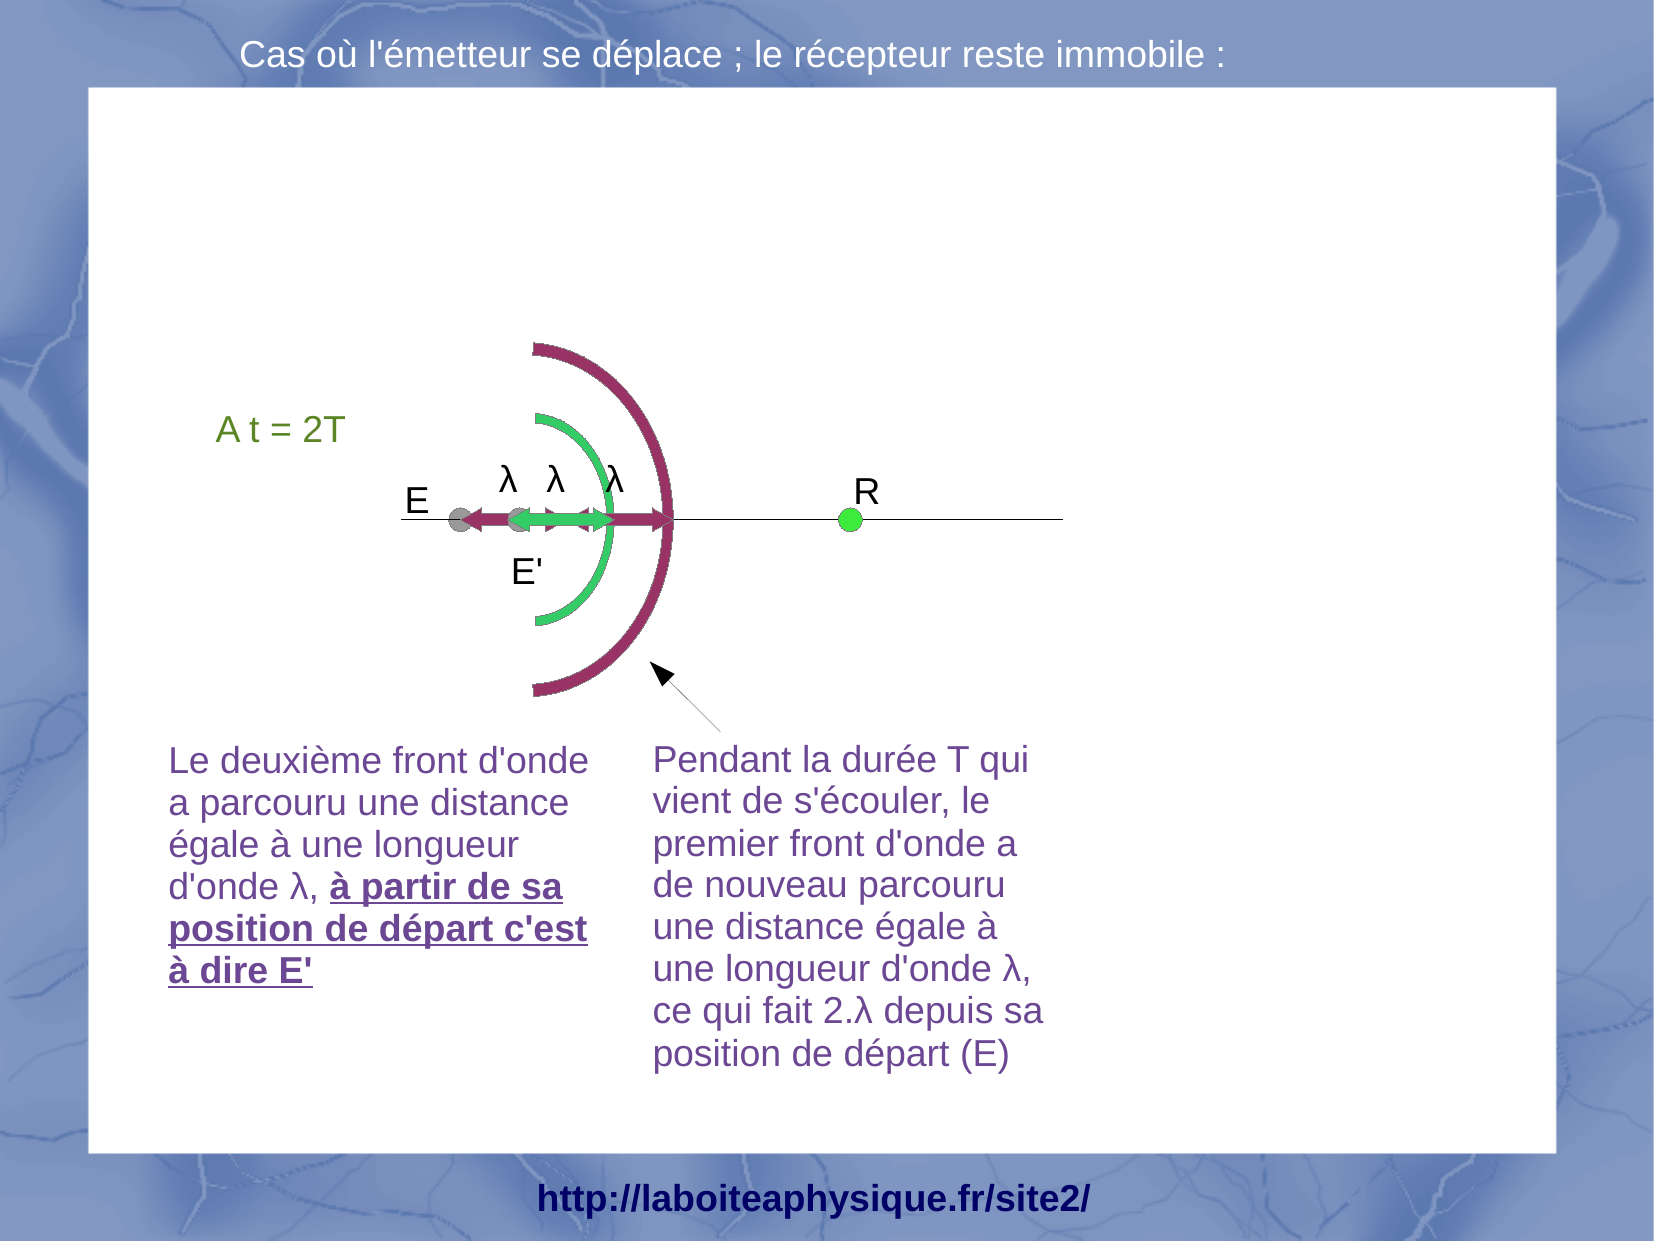

Cas où l'émetteur se déplace ; le récepteur reste immobile :
A t = 2T
λ
λ
λ
R
E
E'
Pendant la durée T qui vient de s'écouler, le premier front d'onde a de nouveau parcouru une distance égale à une longueur d'onde λ, ce qui fait 2.λ depuis sa position de départ (E)
Le deuxième front d'onde a parcouru une distance égale à une longueur d'onde λ, à partir de sa position de départ c'est à dire E'
http://laboiteaphysique.fr/site2/